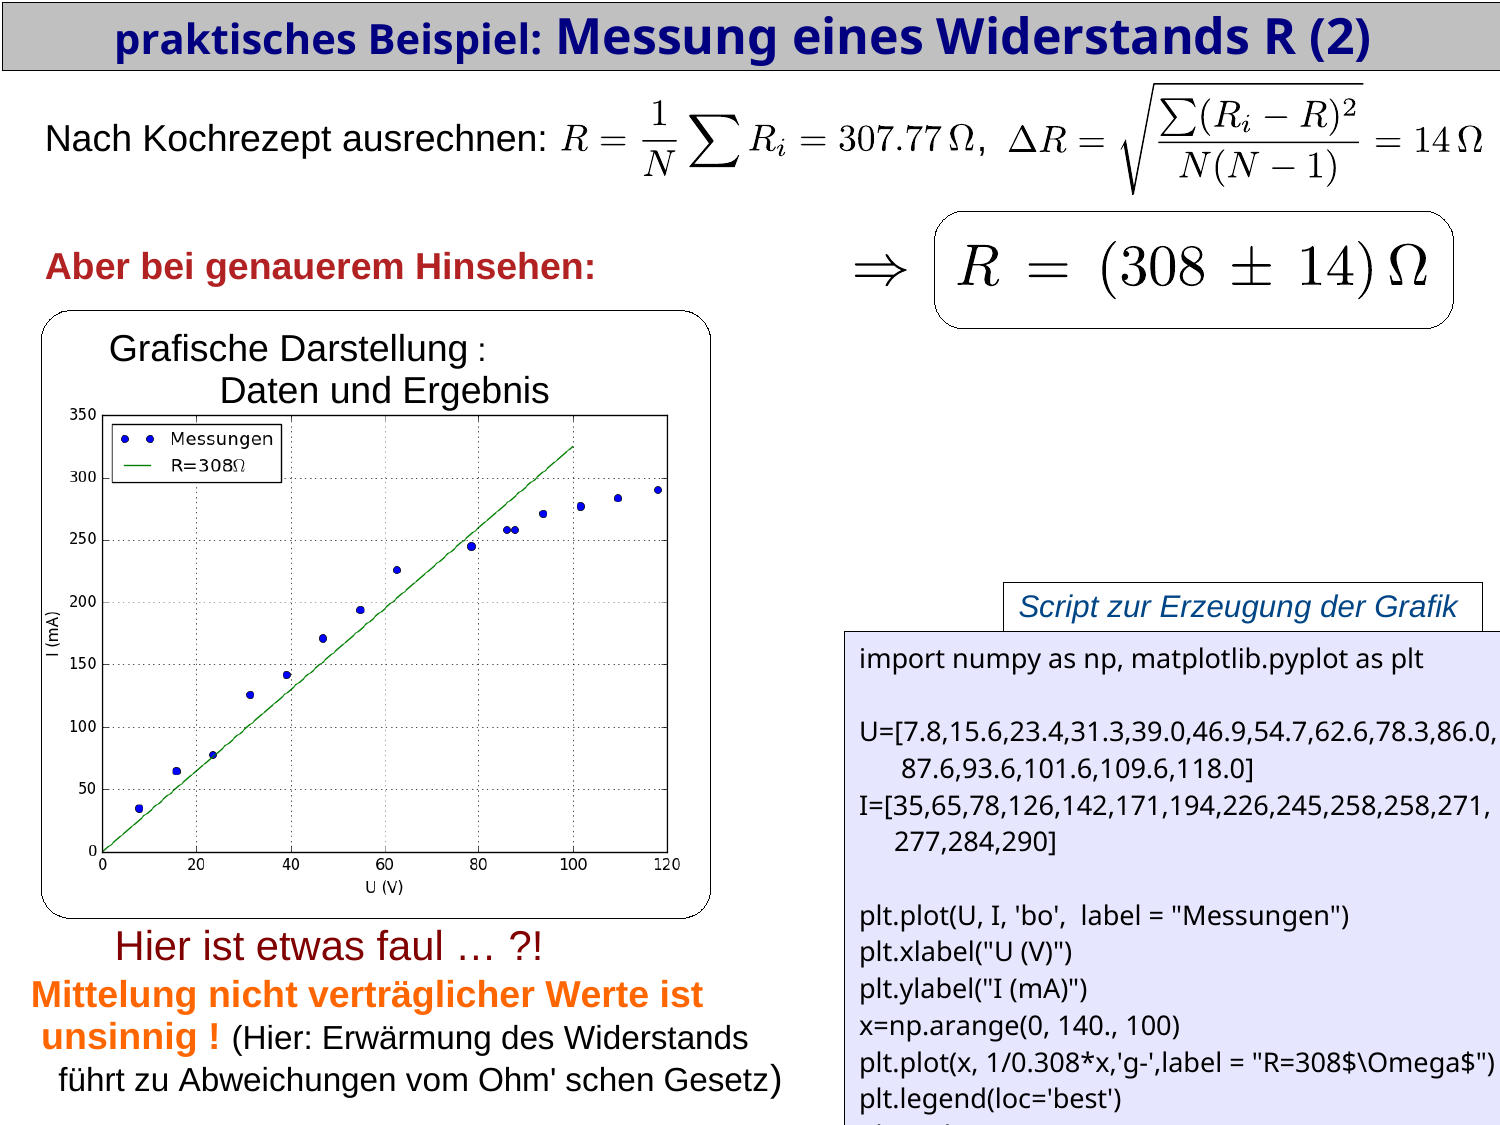

# praktisches Beispiel: Messung eines Widerstands R (2)
Nach Kochrezept ausrechnen: ,
Aber bei genauerem Hinsehen:
Grafische Darstellung :
 Daten und Ergebnis
Hier ist etwas faul … ?!
Script zur Erzeugung der Grafik
import numpy as np, matplotlib.pyplot as plt
U=[7.8,15.6,23.4,31.3,39.0,46.9,54.7,62.6,78.3,86.0,
 87.6,93.6,101.6,109.6,118.0]
I=[35,65,78,126,142,171,194,226,245,258,258,271,
 277,284,290]
plt.plot(U, I, 'bo', label = "Messungen")
plt.xlabel("U (V)")
plt.ylabel("I (mA)")
x=np.arange(0, 140., 100)
plt.plot(x, 1/0.308*x,'g-',label = "R=308$\Omega$")
plt.legend(loc='best')
plt.grid()
plt.show()
Mittelung nicht verträglicher Werte ist
 unsinnig ! (Hier: Erwärmung des Widerstands
 führt zu Abweichungen vom Ohm' schen Gesetz)